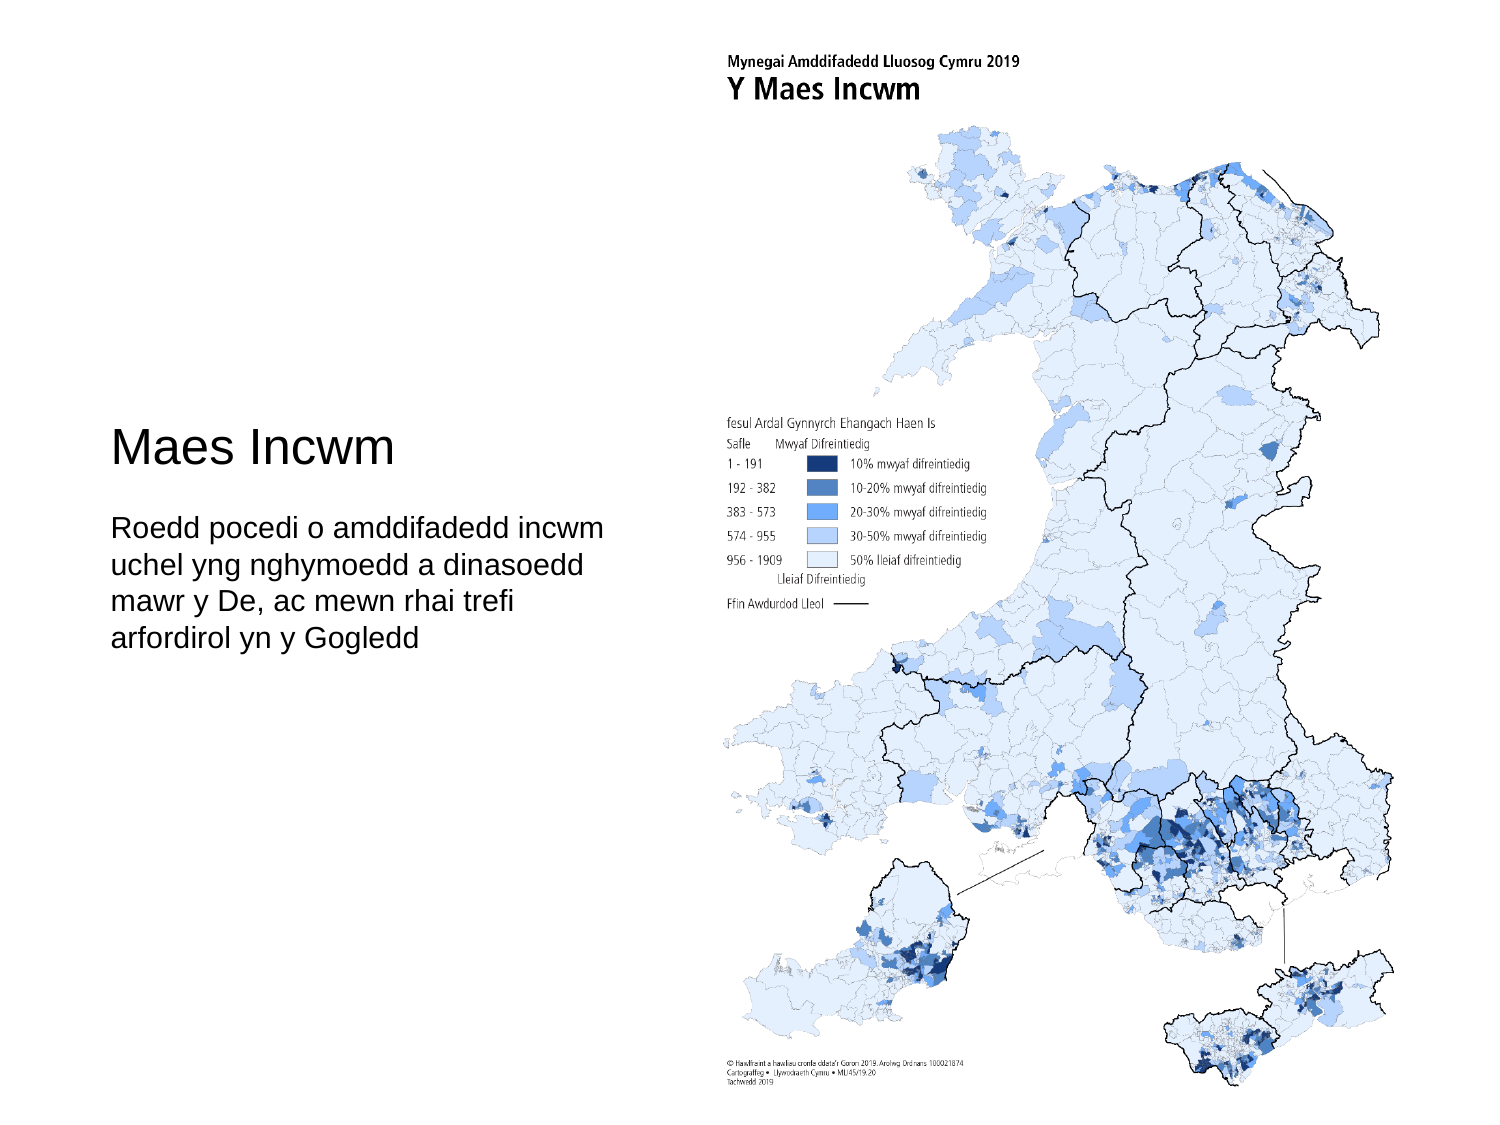

# Maes Incwm Roedd pocedi o amddifadedd incwm uchel yng nghymoedd a dinasoedd mawr y De, ac mewn rhai trefi arfordirol yn y Gogledd